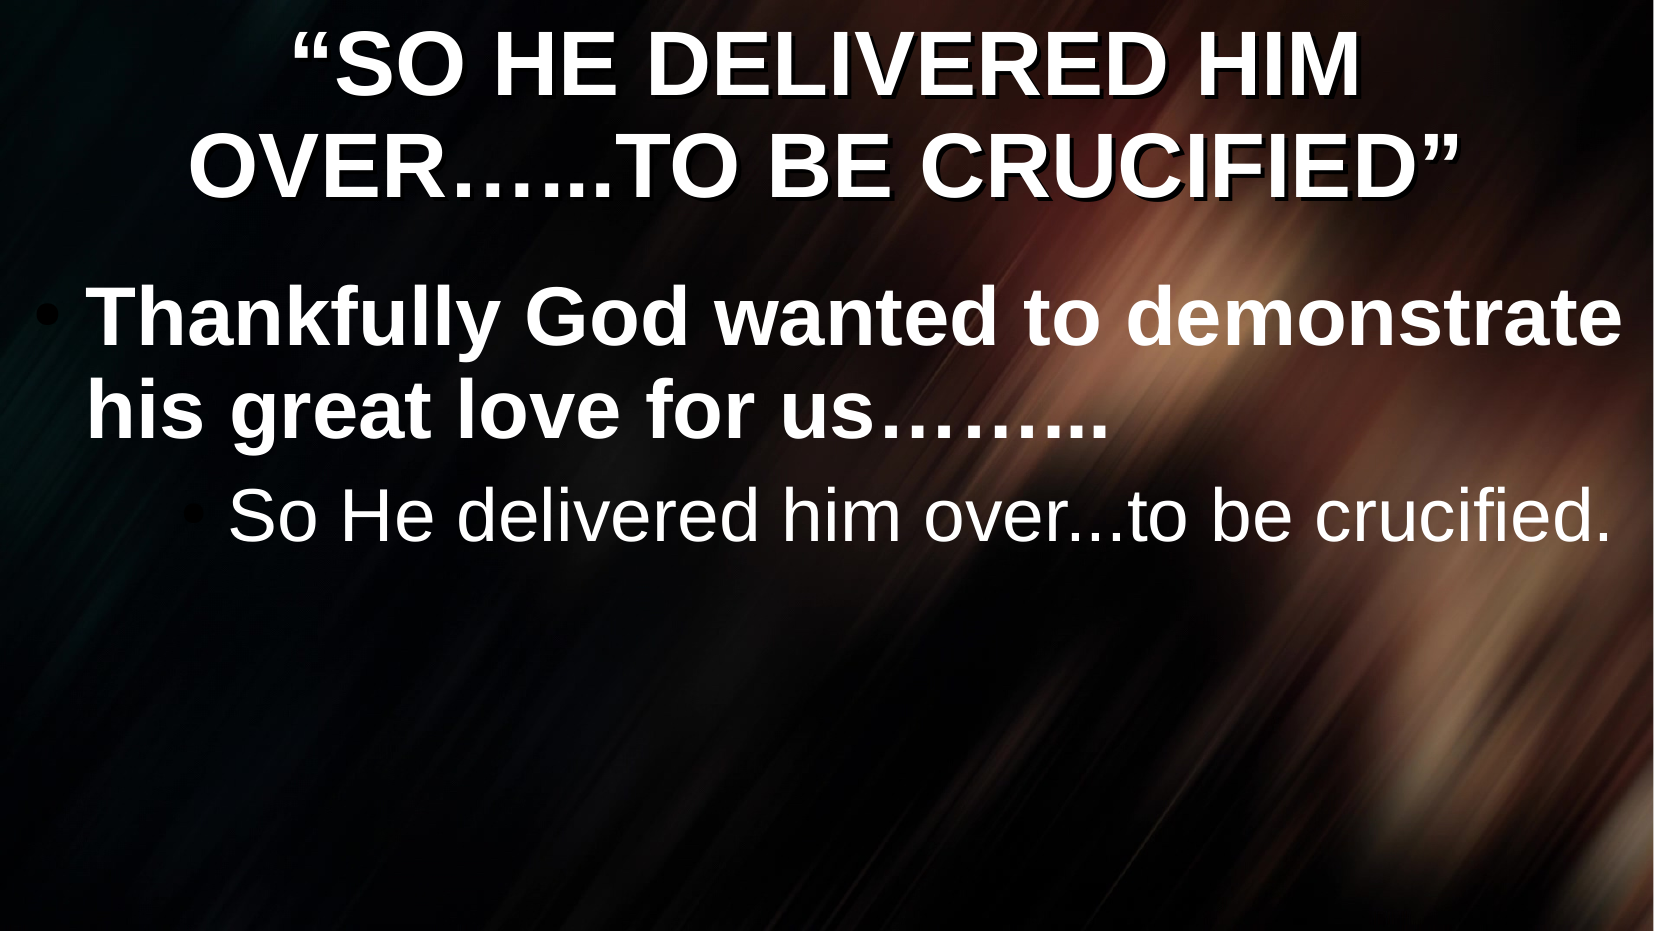

# “SO HE DELIVERED HIM OVER…...TO BE CRUCIFIED”
Thankfully God wanted to demonstrate his great love for us……...
So He delivered him over...to be crucified.